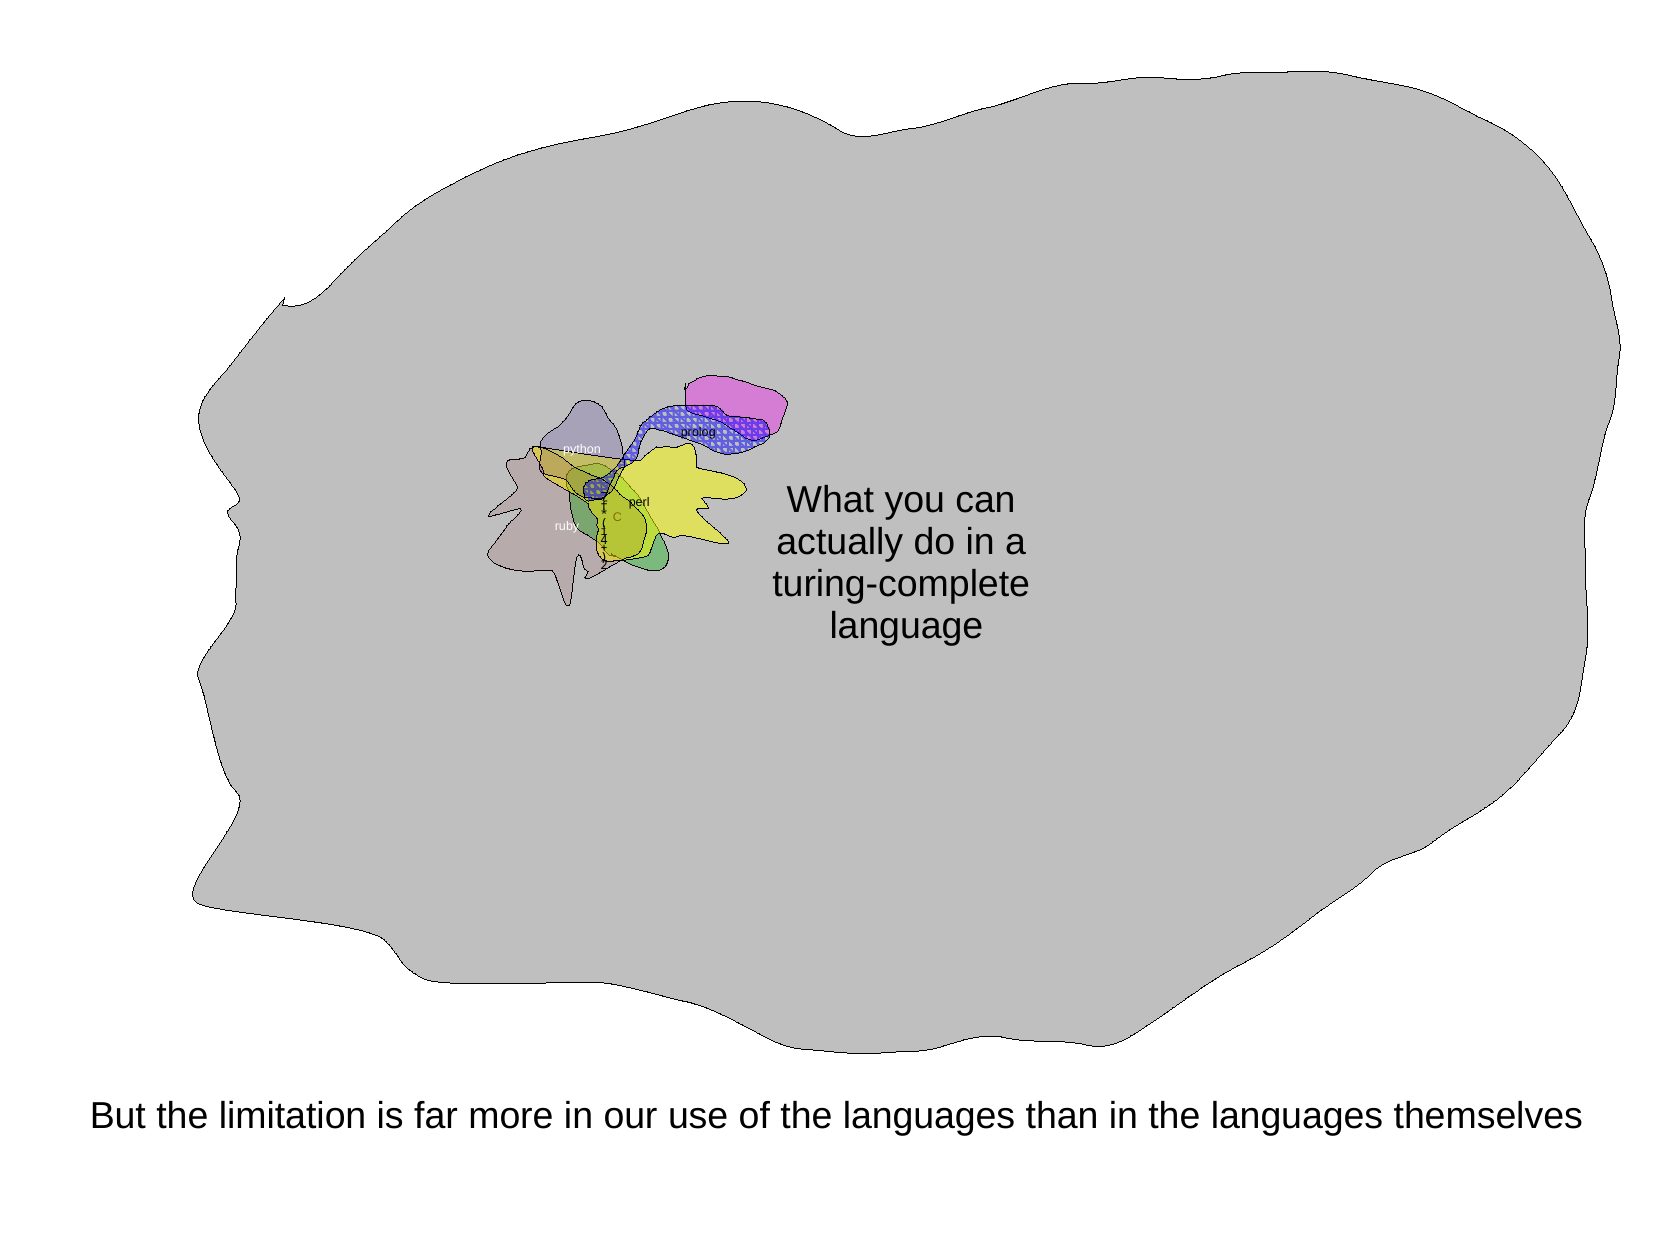

What you can
actually do in a
turing-complete
language
python
prolog
perl
ruby
C
7*i+2
f(4)
But the limitation is far more in our use of the languages than in the languages themselves